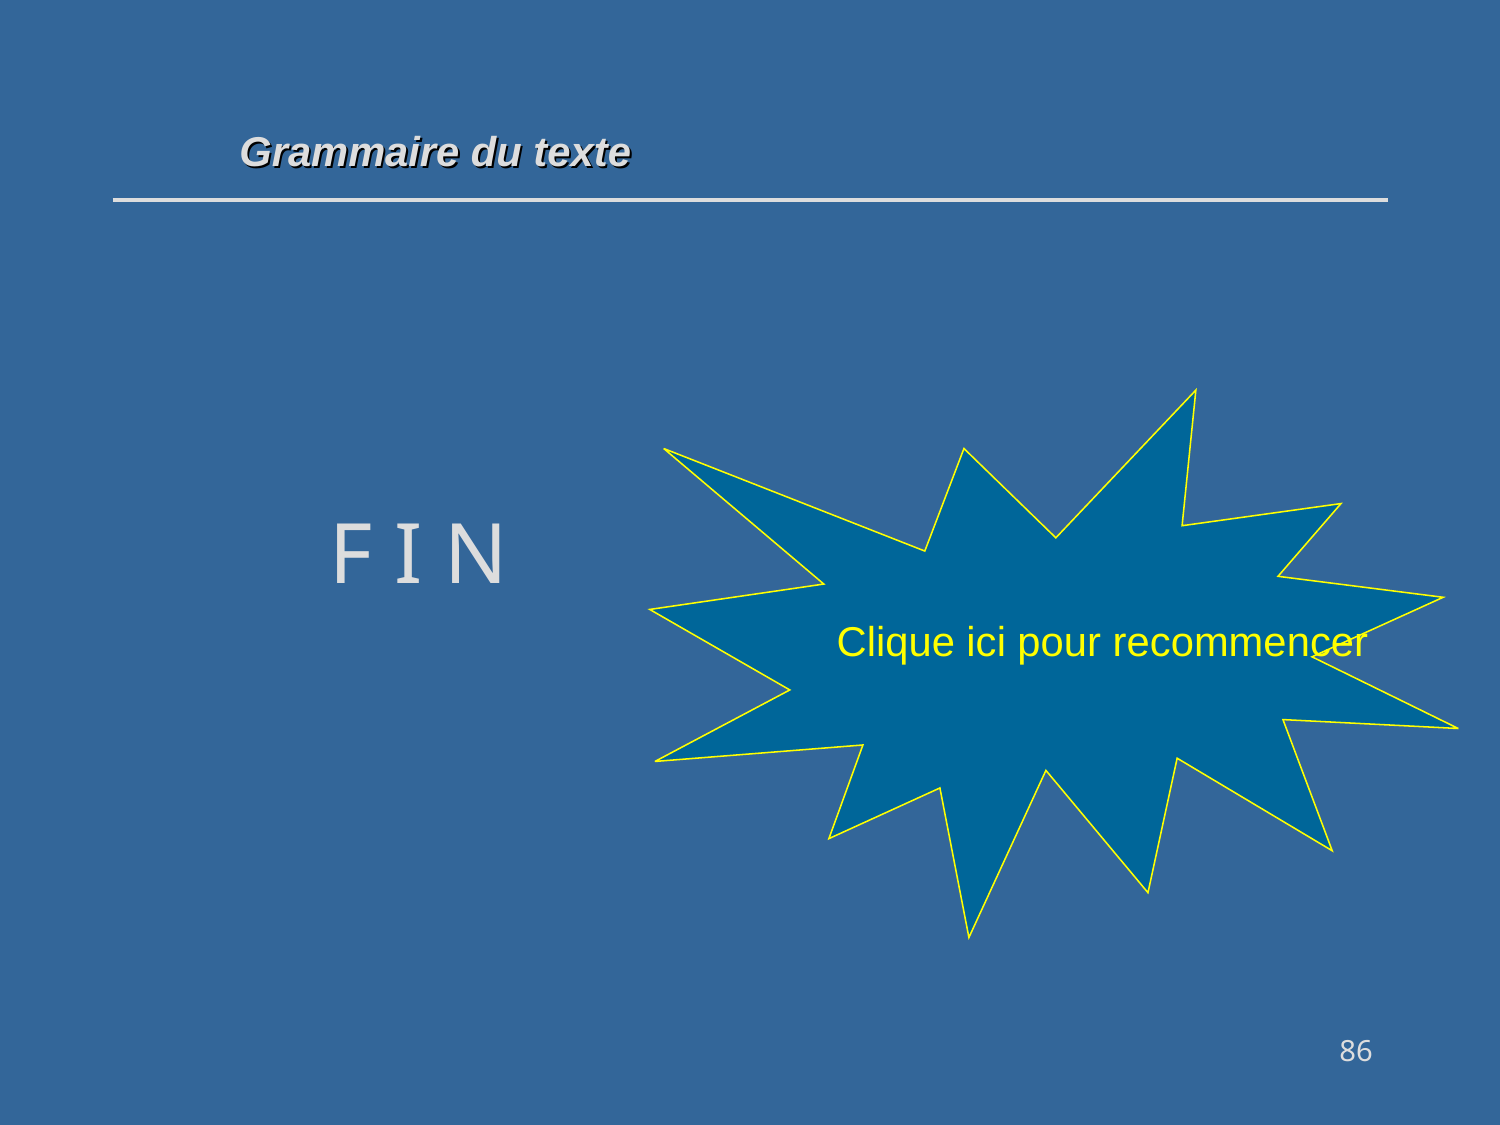

Grammaire du texte
Clique ici pour recommencer
F I N